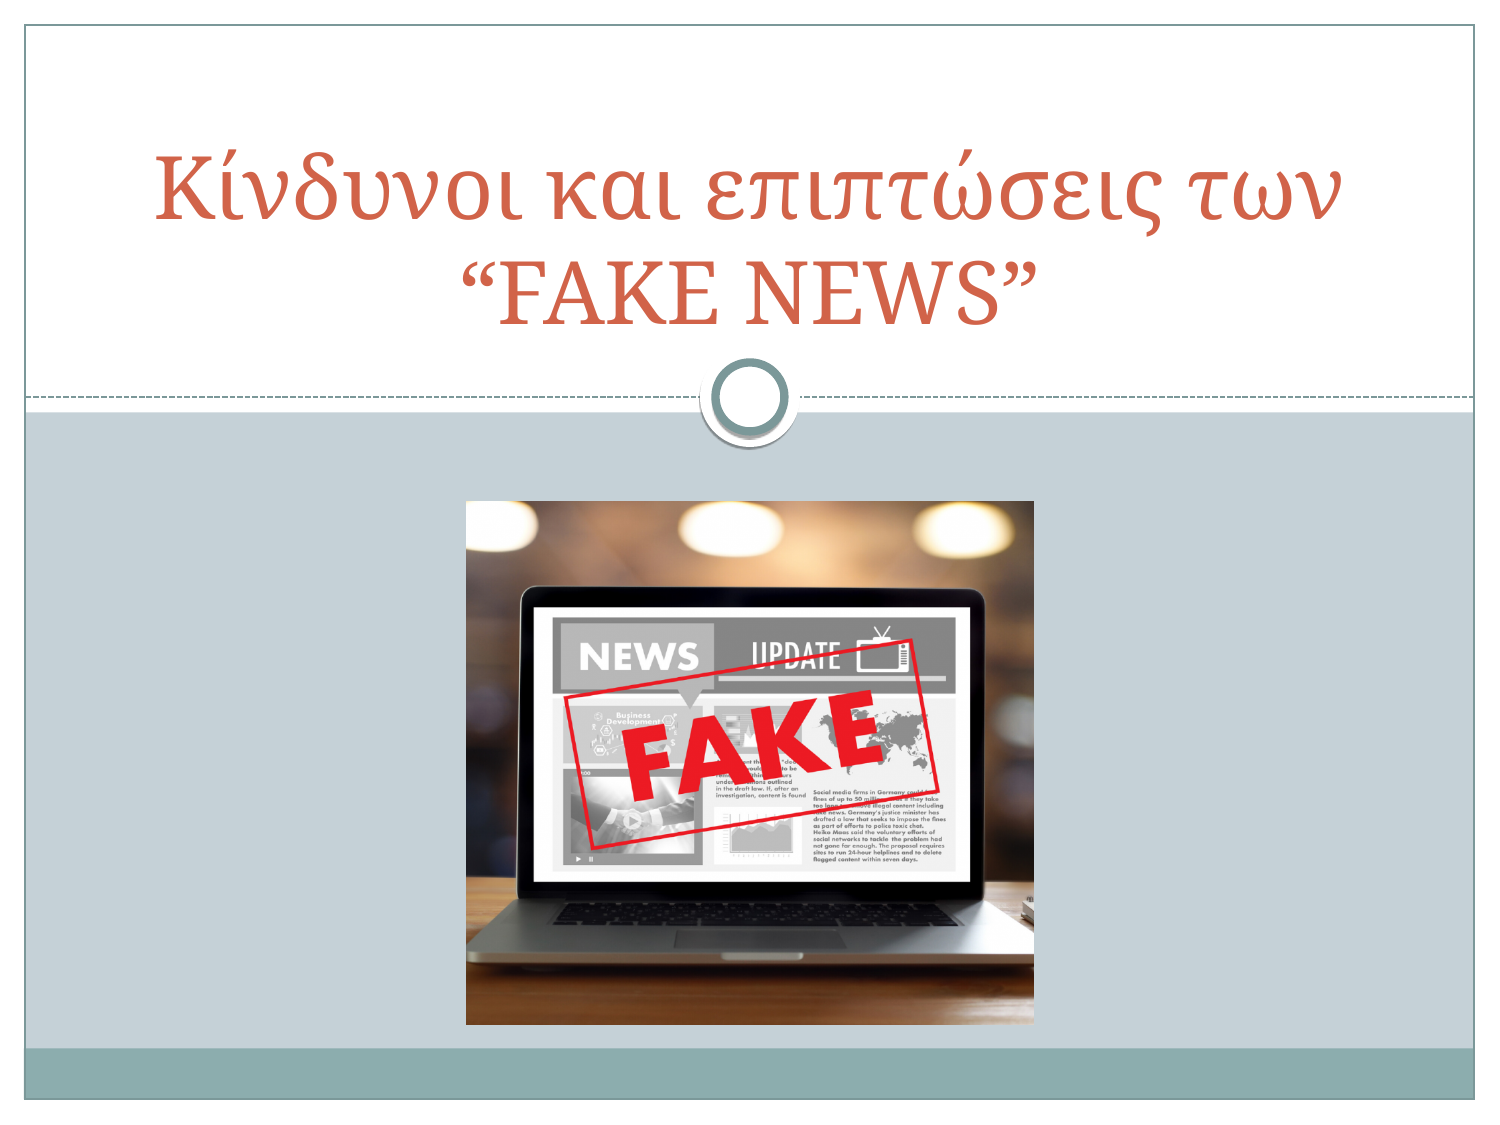

Κίνδυνοι και επιπτώσεις των “FAKE NEWS”
#